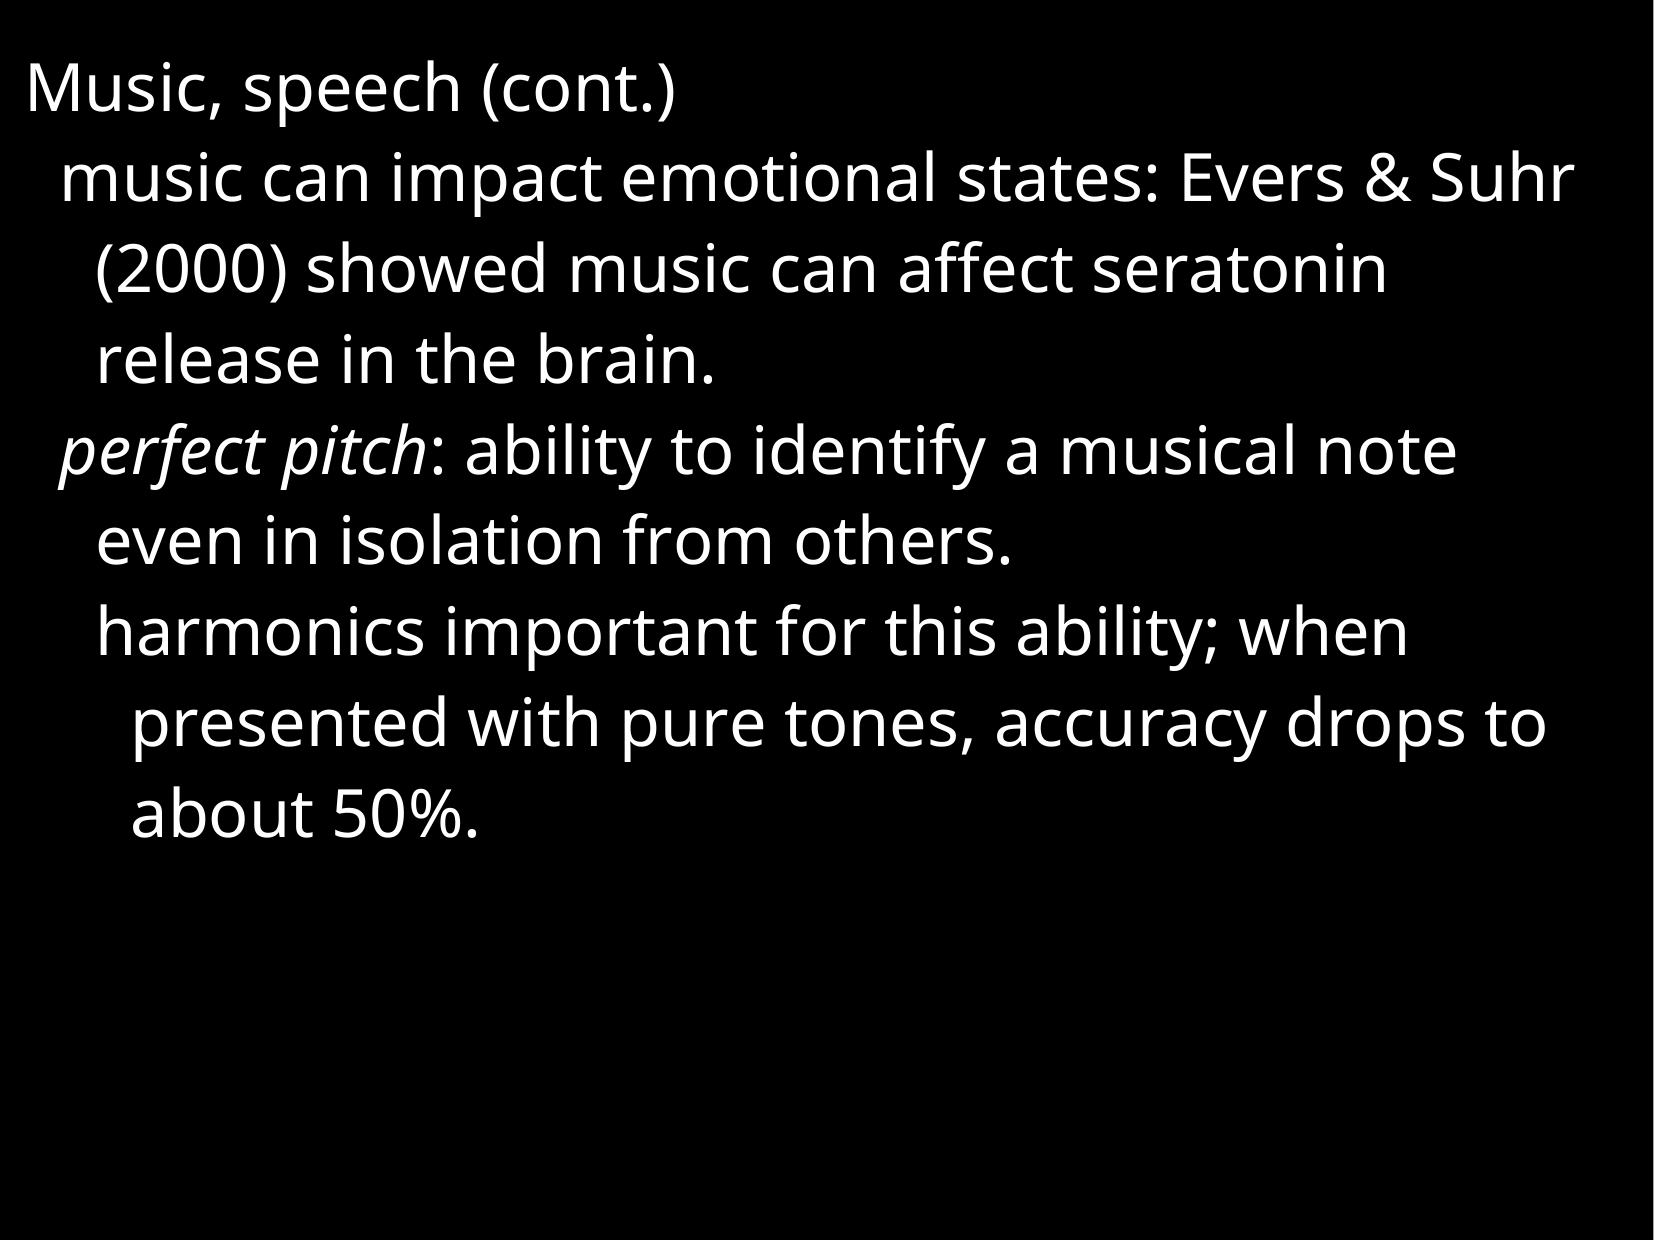

Music, speech (cont.)
music can impact emotional states: Evers & Suhr (2000) showed music can affect seratonin release in the brain.
perfect pitch: ability to identify a musical note even in isolation from others.
harmonics important for this ability; when presented with pure tones, accuracy drops to about 50%.